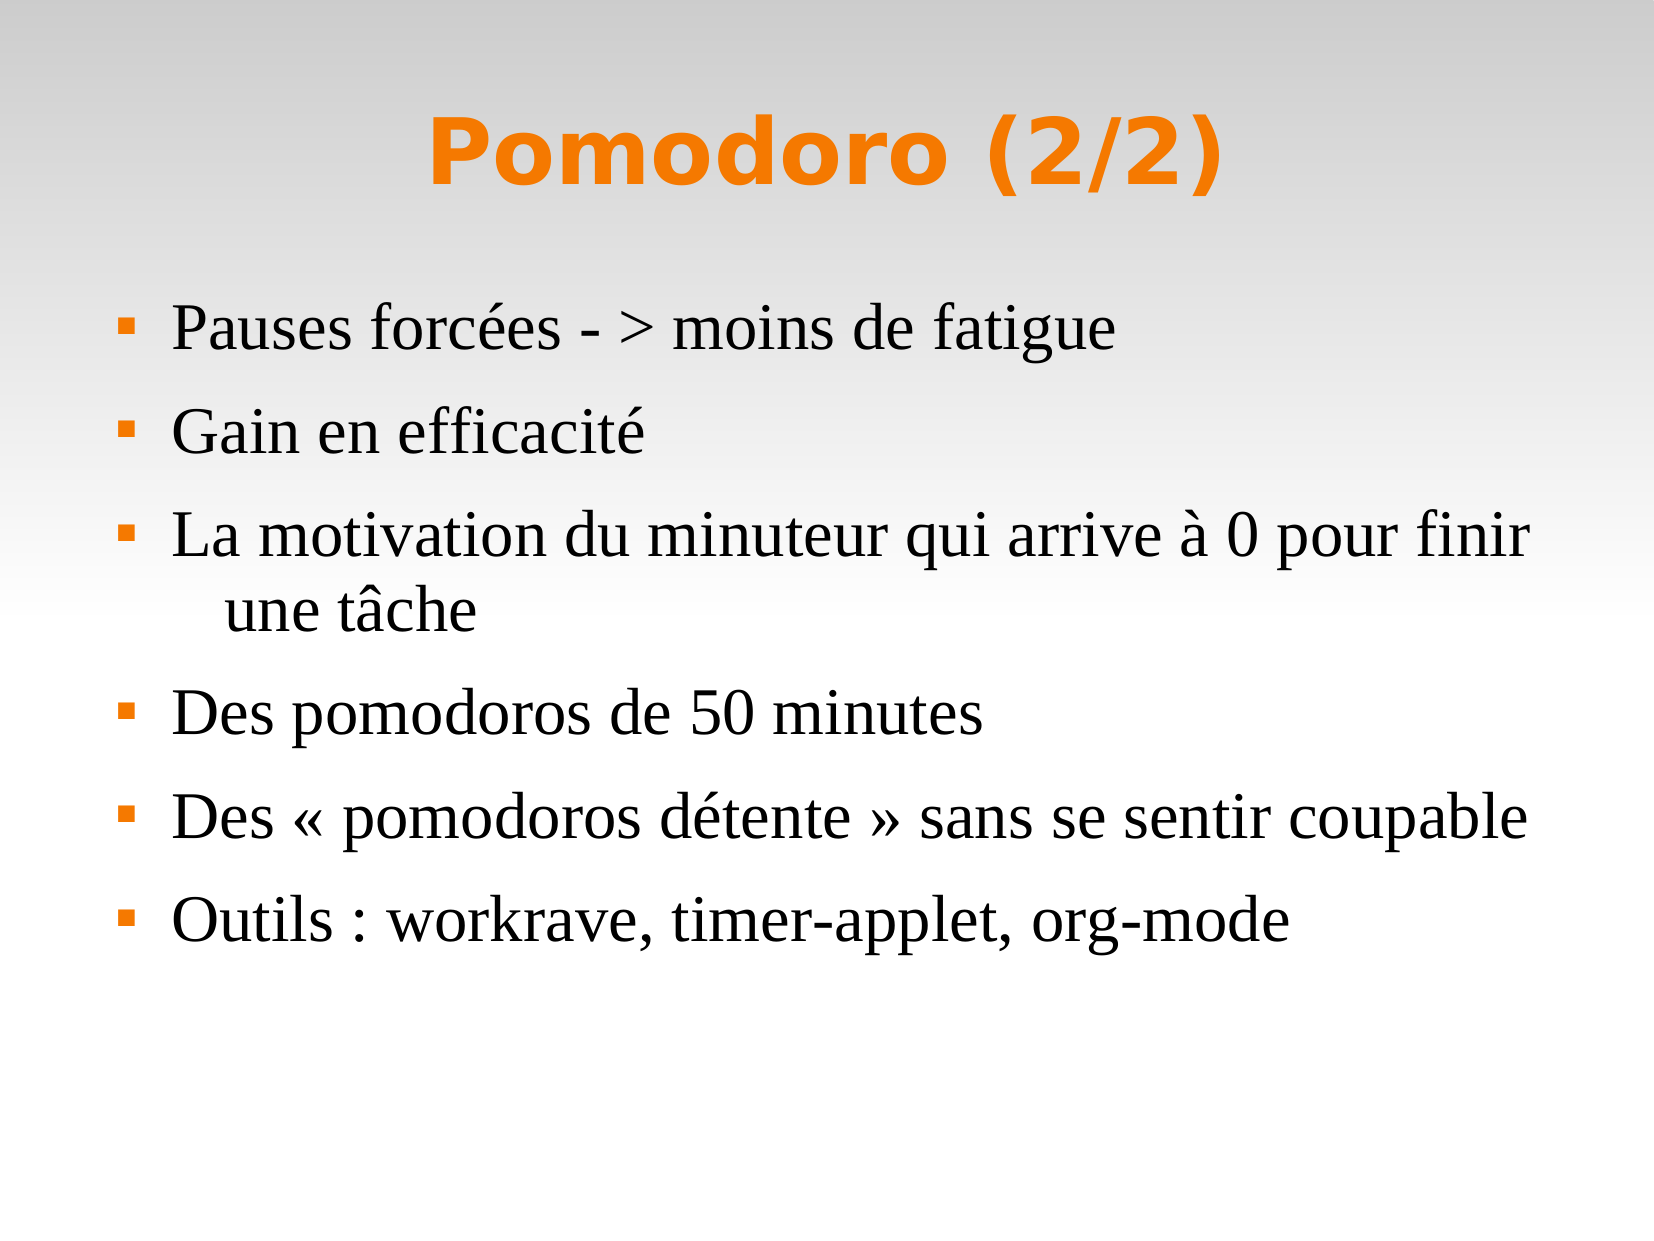

# Pomodoro (2/2)
Pauses forcées - > moins de fatigue
Gain en efficacité
La motivation du minuteur qui arrive à 0 pour finir une tâche
Des pomodoros de 50 minutes
Des « pomodoros détente » sans se sentir coupable
Outils : workrave, timer-applet, org-mode